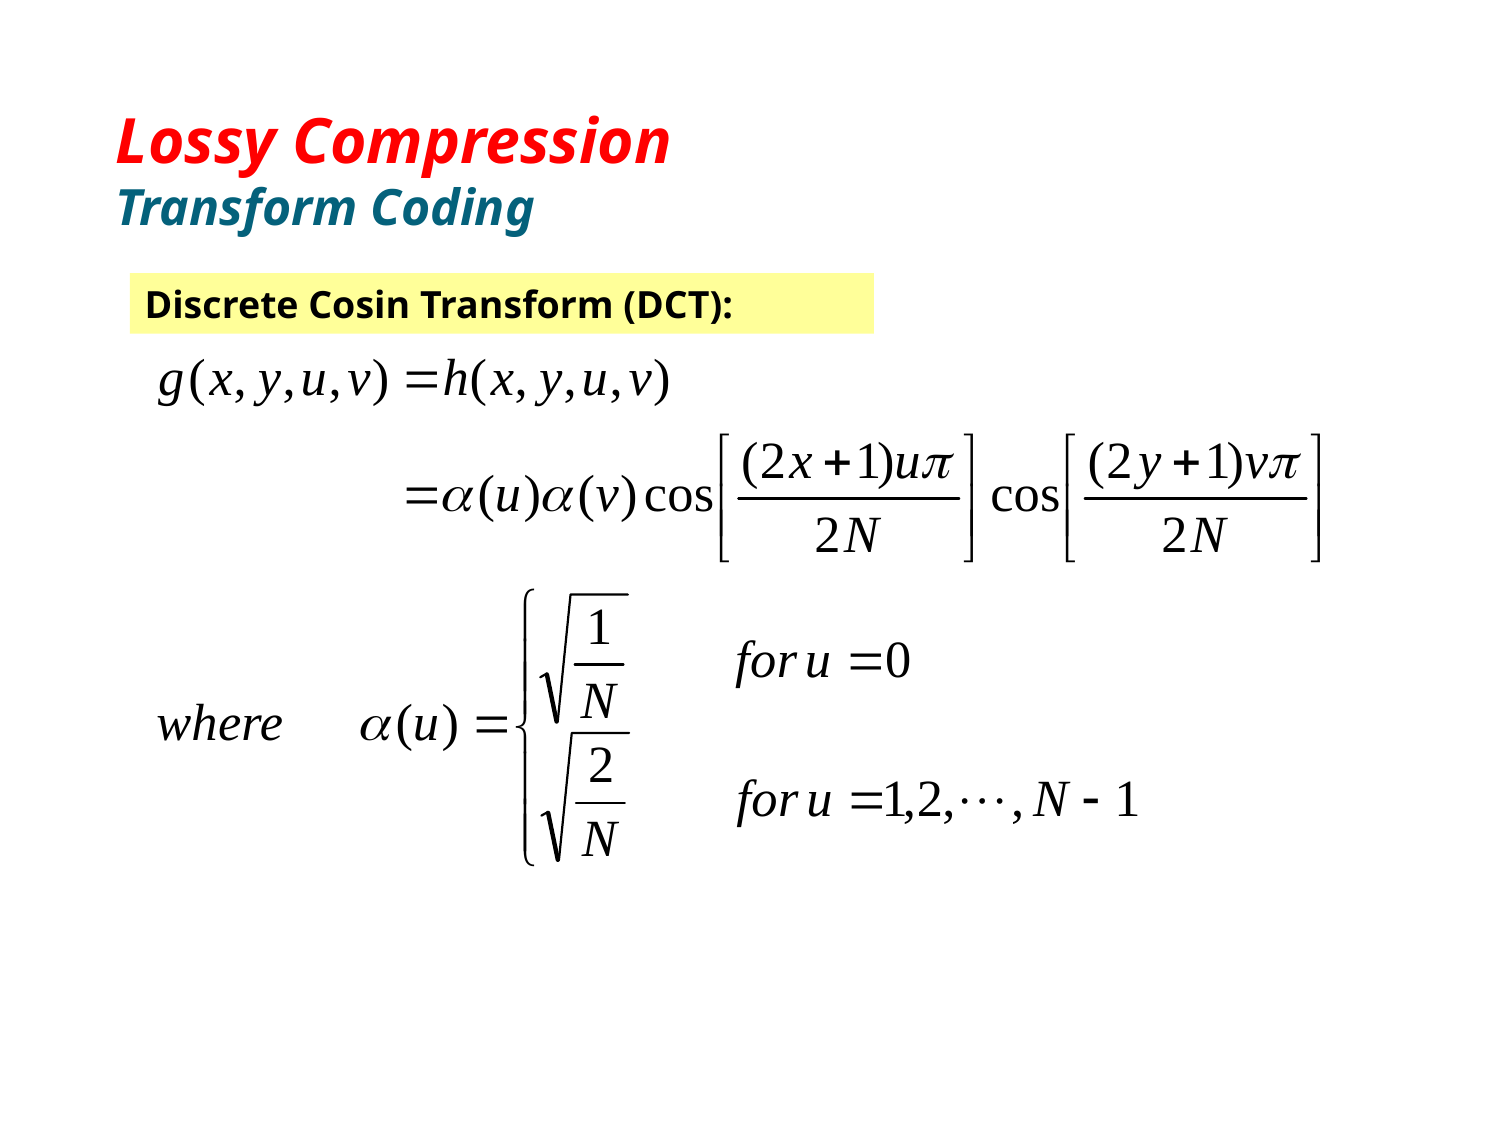

Lossy Compression
Transform Coding
Discrete Cosin Transform (DCT):